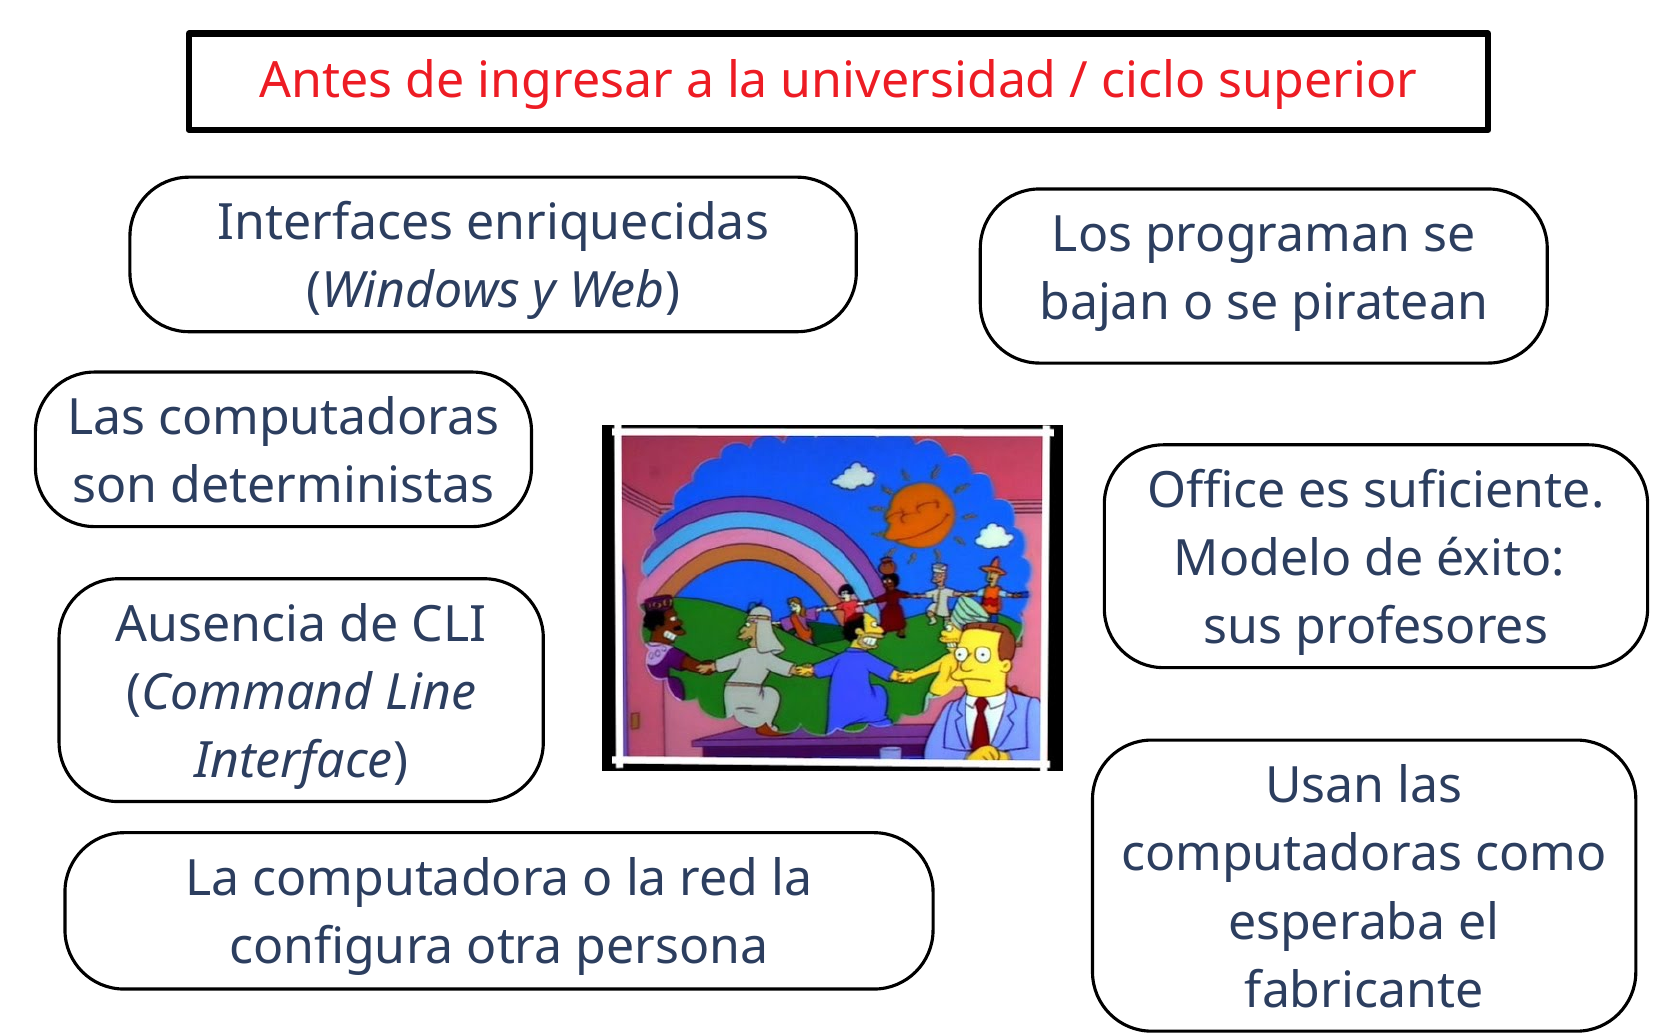

Antes de ingresar a la universidad / ciclo superior
Interfaces enriquecidas (Windows y Web)
Los programan se bajan o se piratean
Las computadoras son deterministas
Office es suficiente.
Modelo de éxito:
sus profesores
Ausencia de CLI (Command Line Interface)
Usan las computadoras como esperaba el fabricante
La computadora o la red la configura otra persona